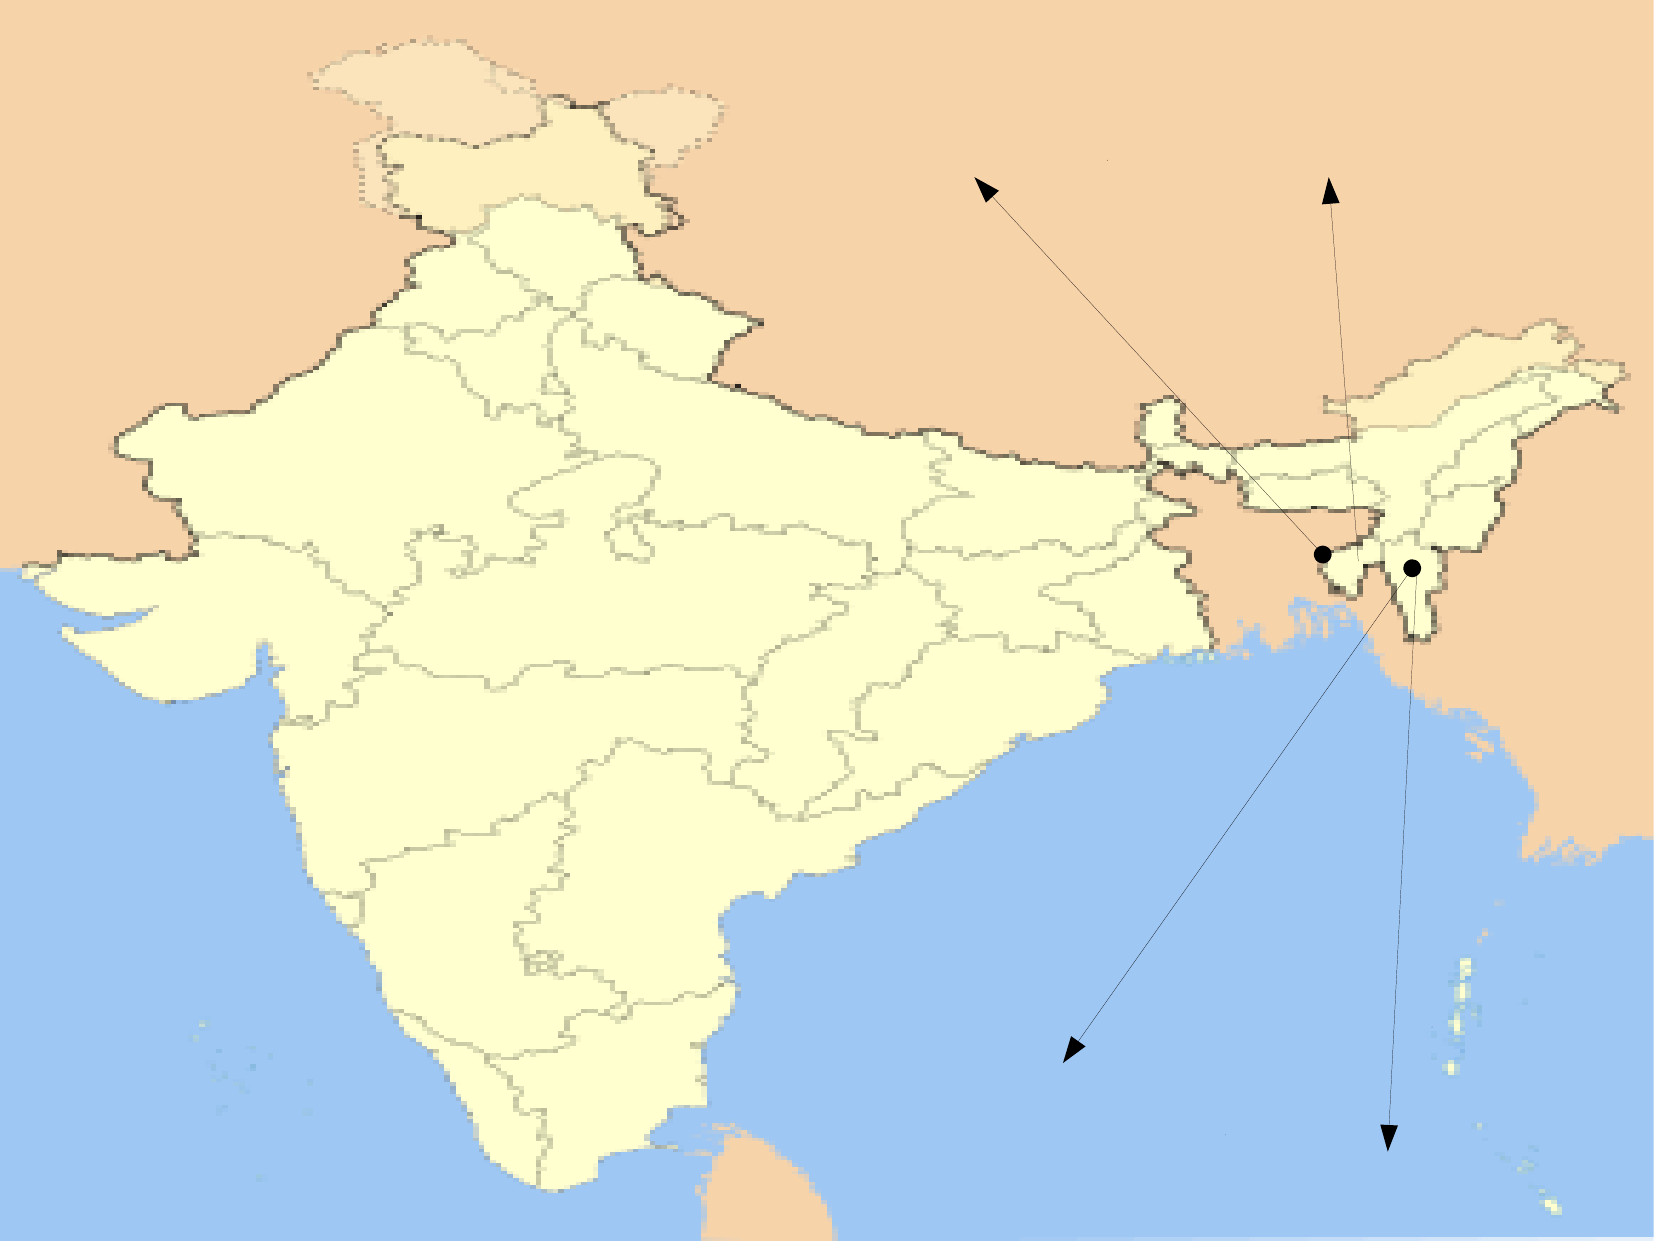

T
R
I
P
U
R
A
AGARTALA
M
I
Z
O
R
A
M
AIZWAL